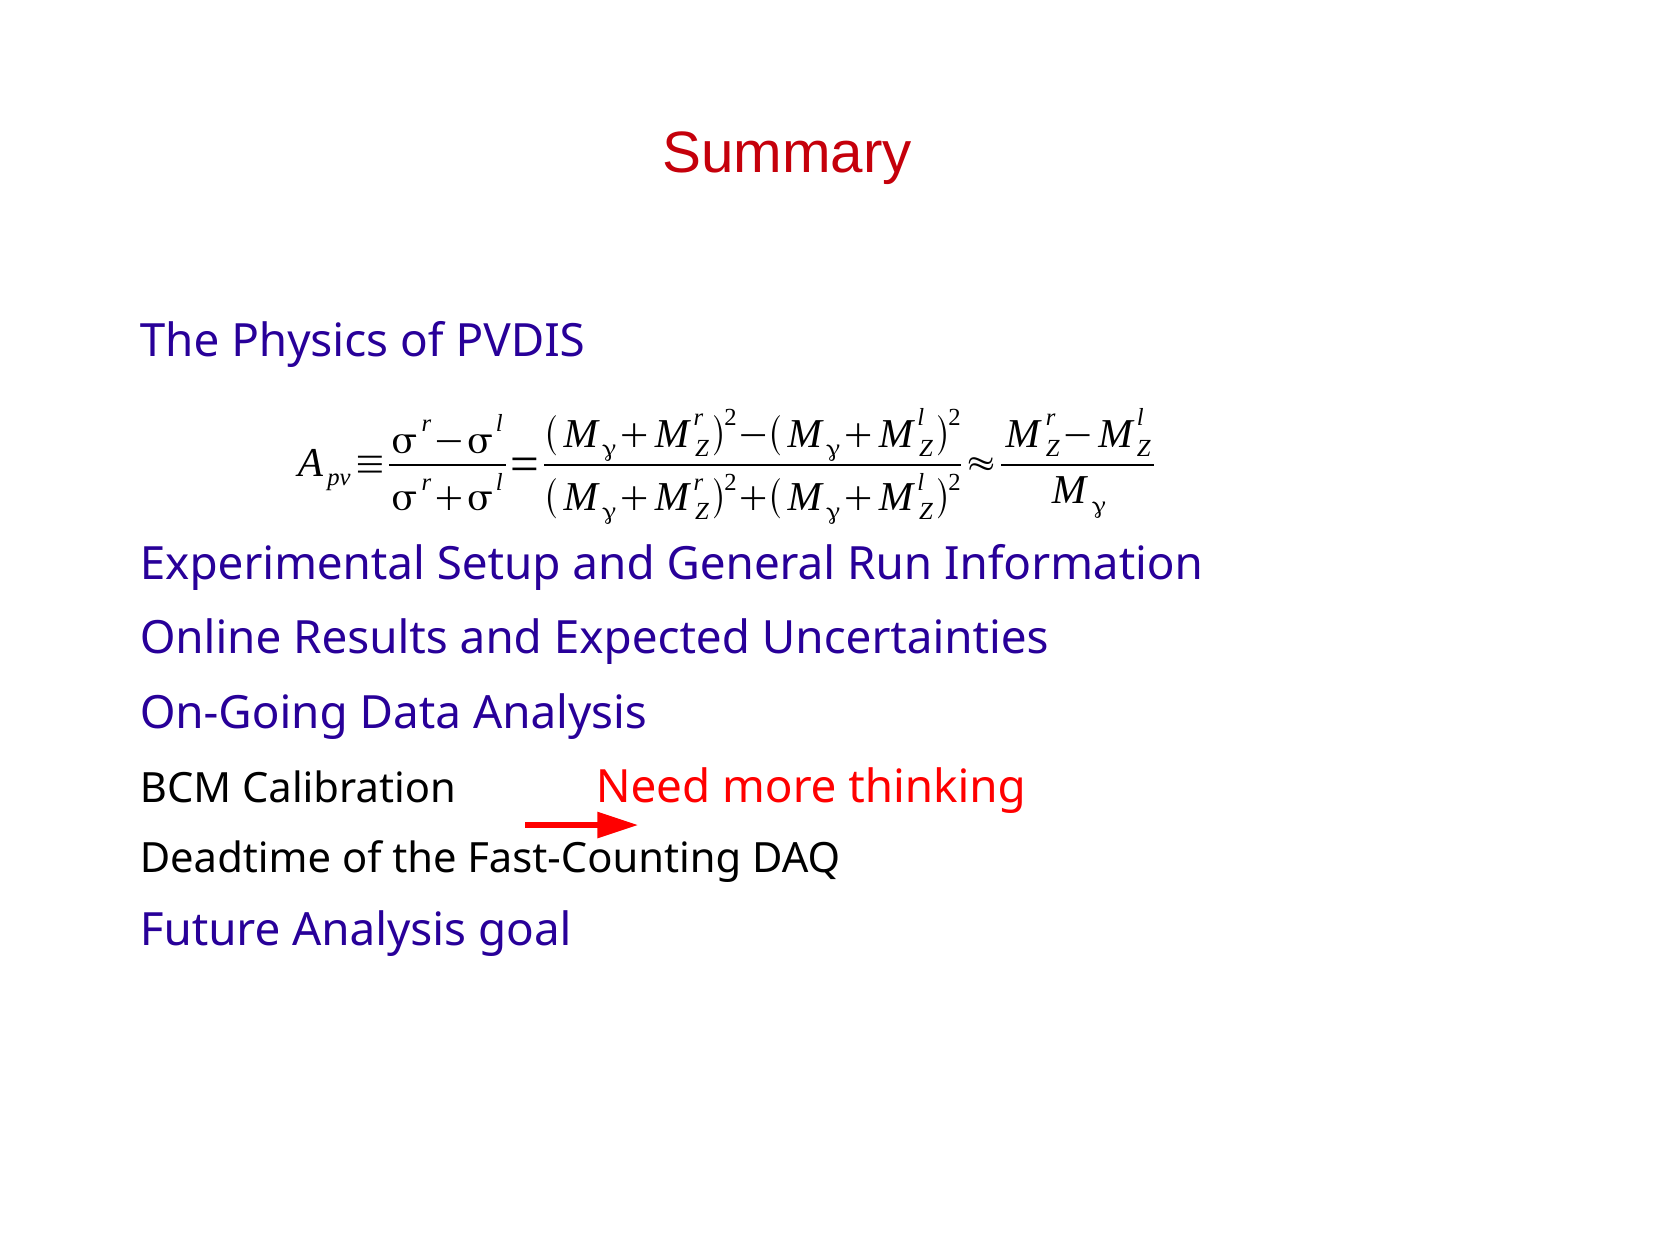

Summary
The Physics of PVDIS
Experimental Setup and General Run Information
Online Results and Expected Uncertainties
On-Going Data Analysis
BCM Calibration Need more thinking
Deadtime of the Fast-Counting DAQ
Future Analysis goal